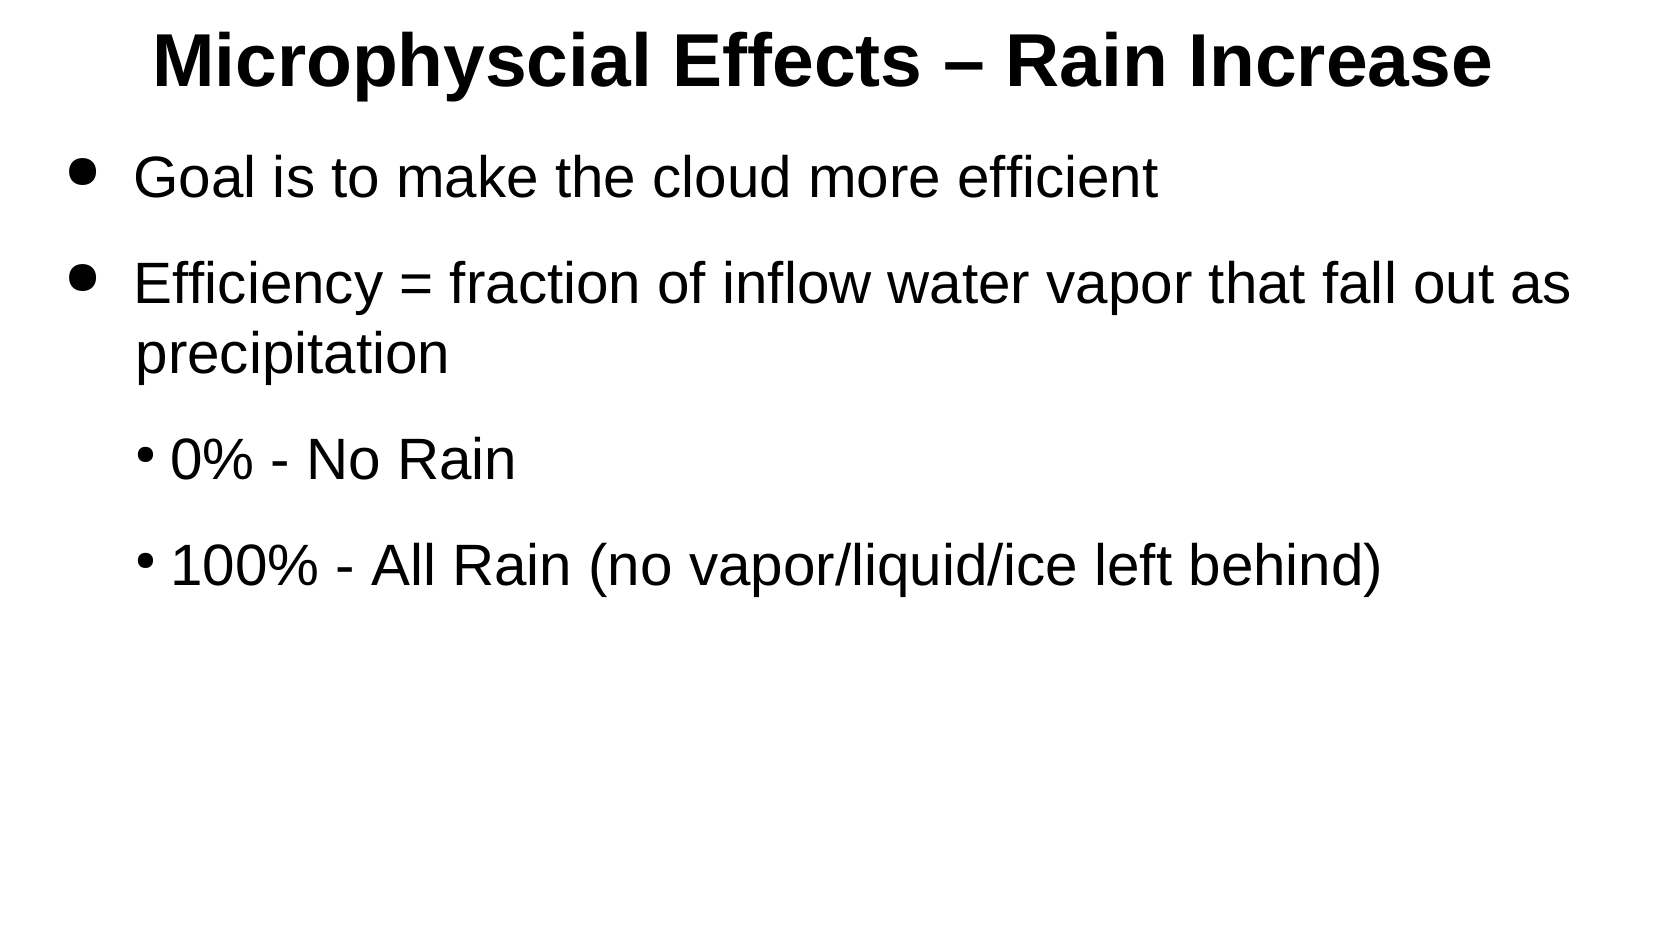

# Microphyscial Effects – Rain Increase
 Goal is to make the cloud more efficient
 Efficiency = fraction of inflow water vapor that fall out as precipitation
0% - No Rain
100% - All Rain (no vapor/liquid/ice left behind)